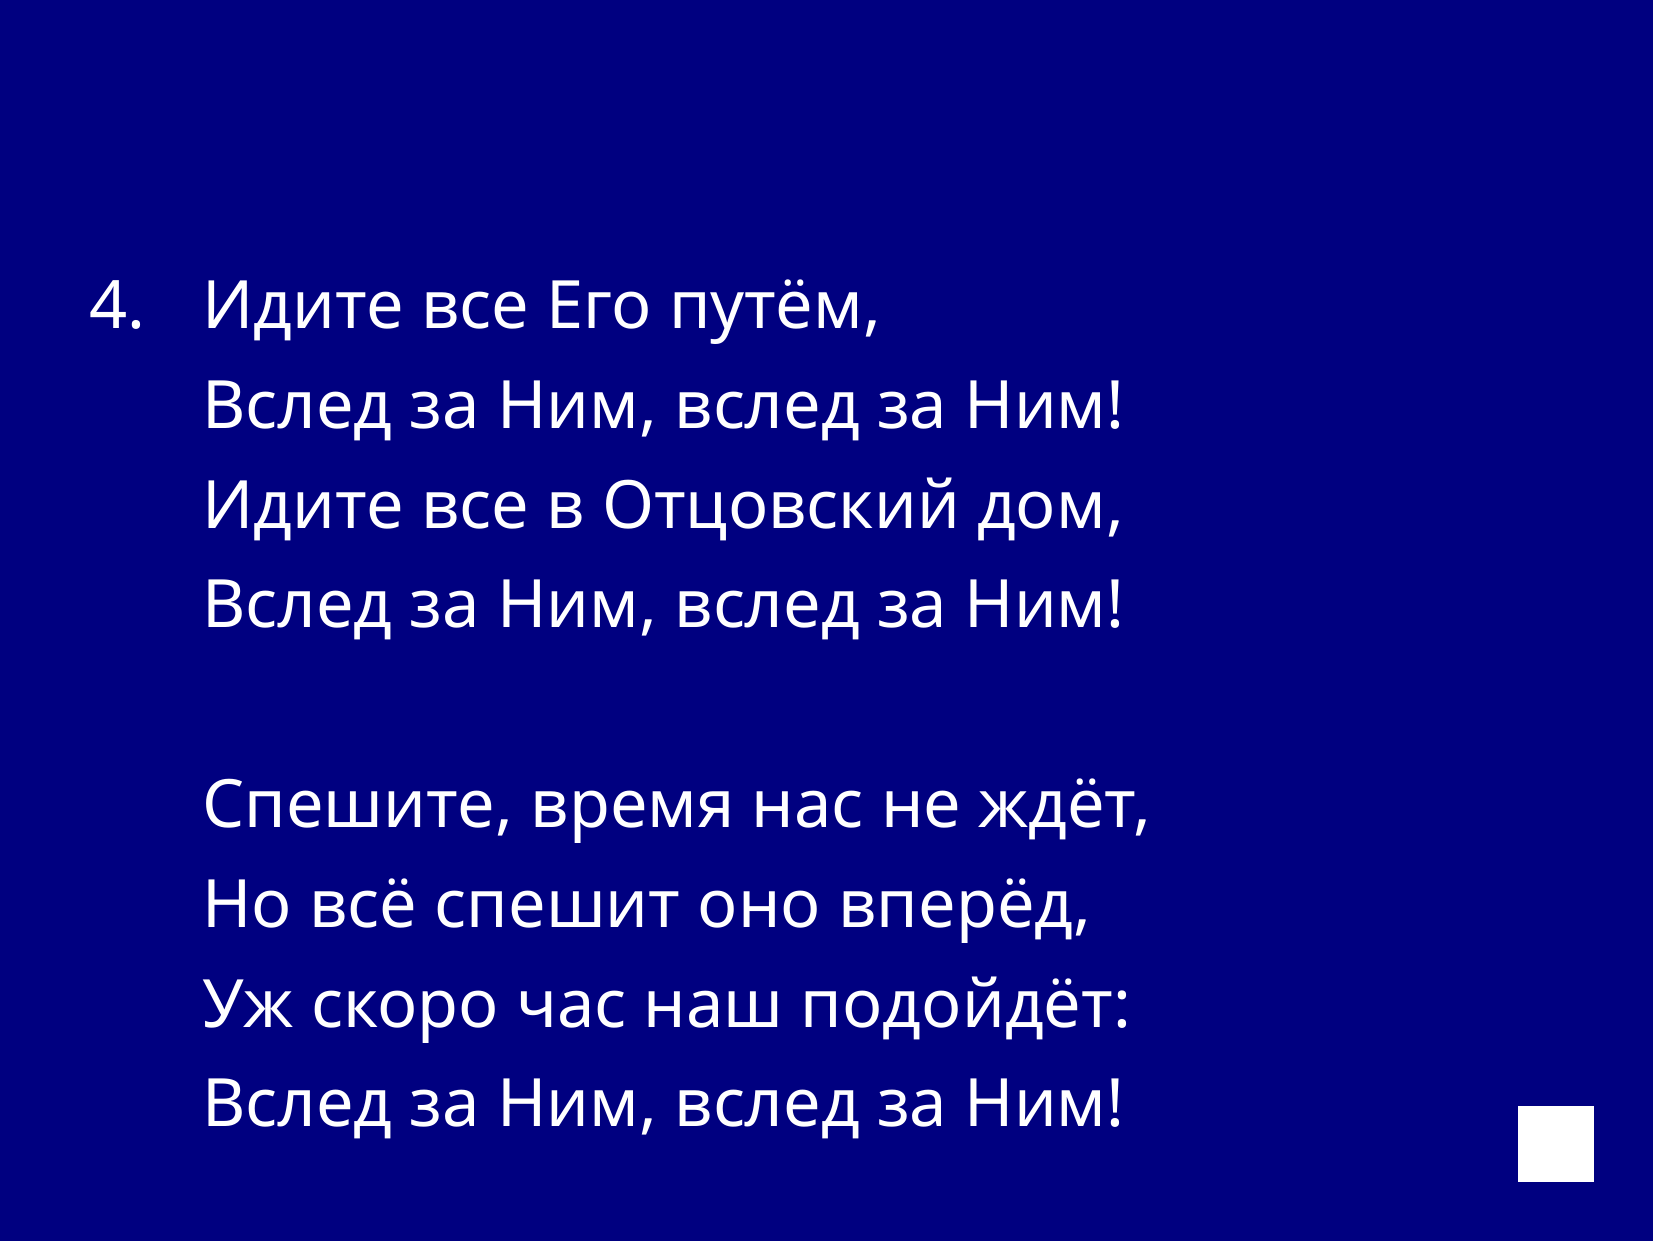

4.	Идите все Его путём,
	Вслед за Ним, вслед за Ним!
	Идите все в Отцовский дом,
	Вслед за Ним, вслед за Ним!
	Спешите, время нас не ждёт,
	Но всё спешит оно вперёд,
	Уж скоро час наш подойдёт:
	Вслед за Ним, вслед за Ним!